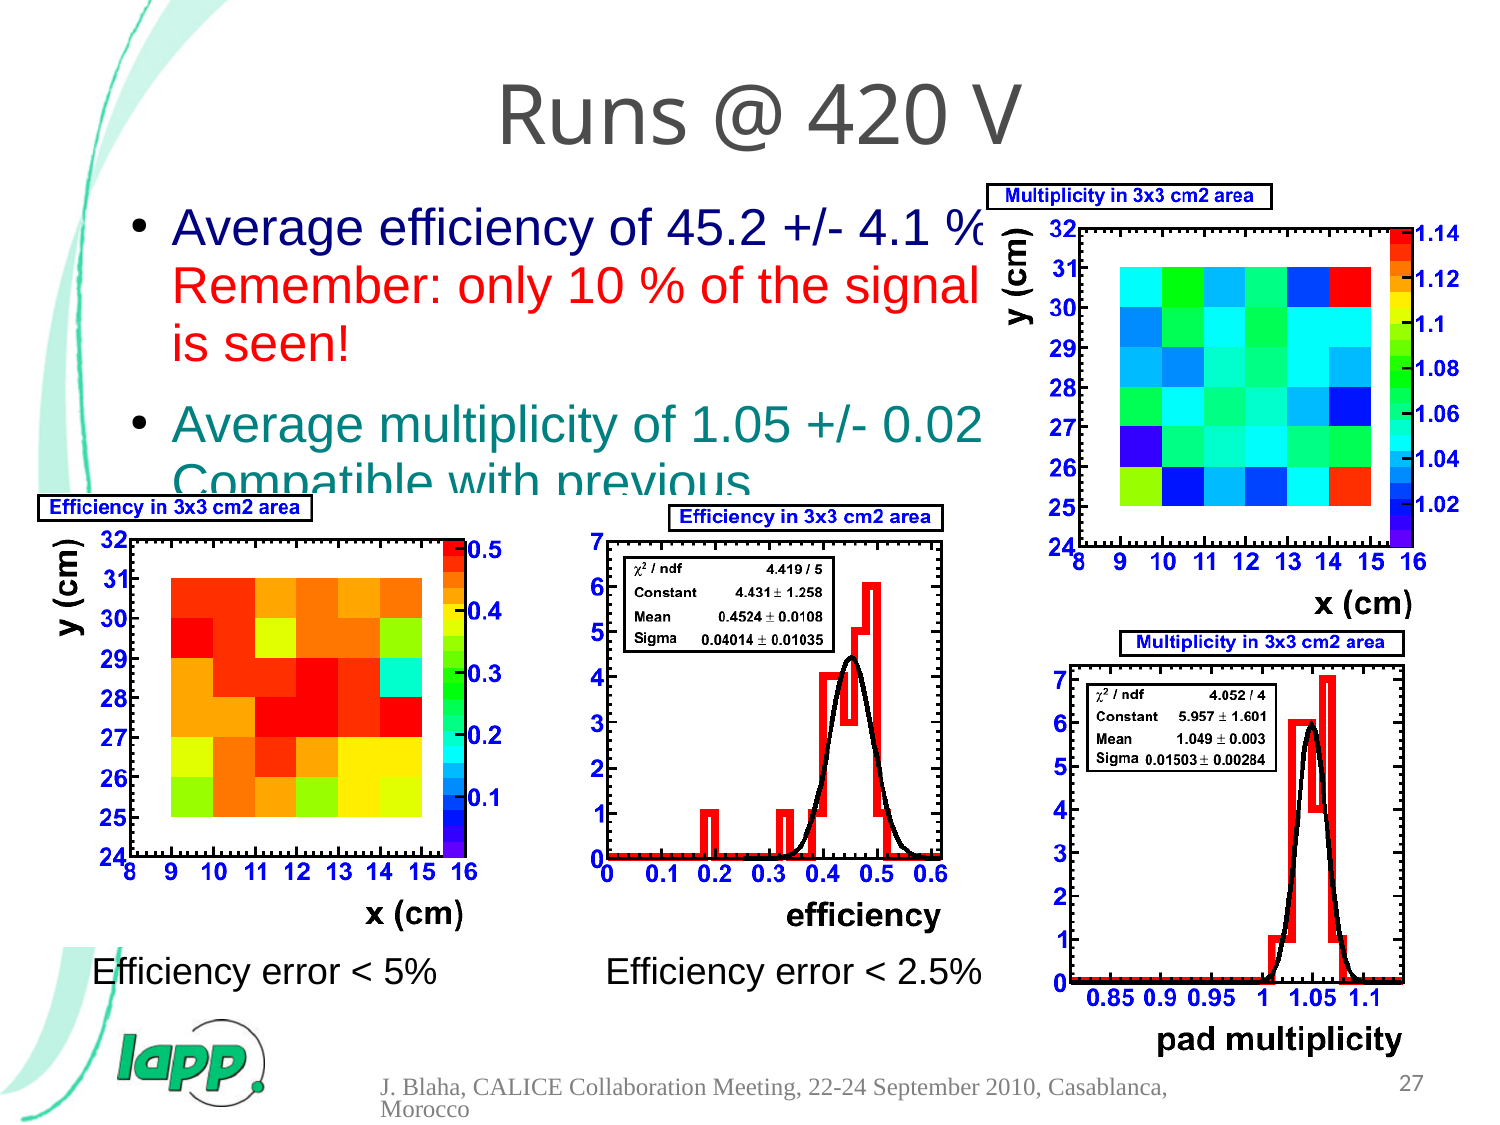

Runs @ 420 V
# Average efficiency of 45.2 +/- 4.1 % Remember: only 10 % of the signal is seen!
Average multiplicity of 1.05 +/- 0.02 Compatible with previous measurements with Gassiplex
Efficiency error < 5%
Efficiency error < 2.5%
27
J. Blaha, CALICE Collaboration Meeting, 22-24 September 2010, Casablanca, Morocco